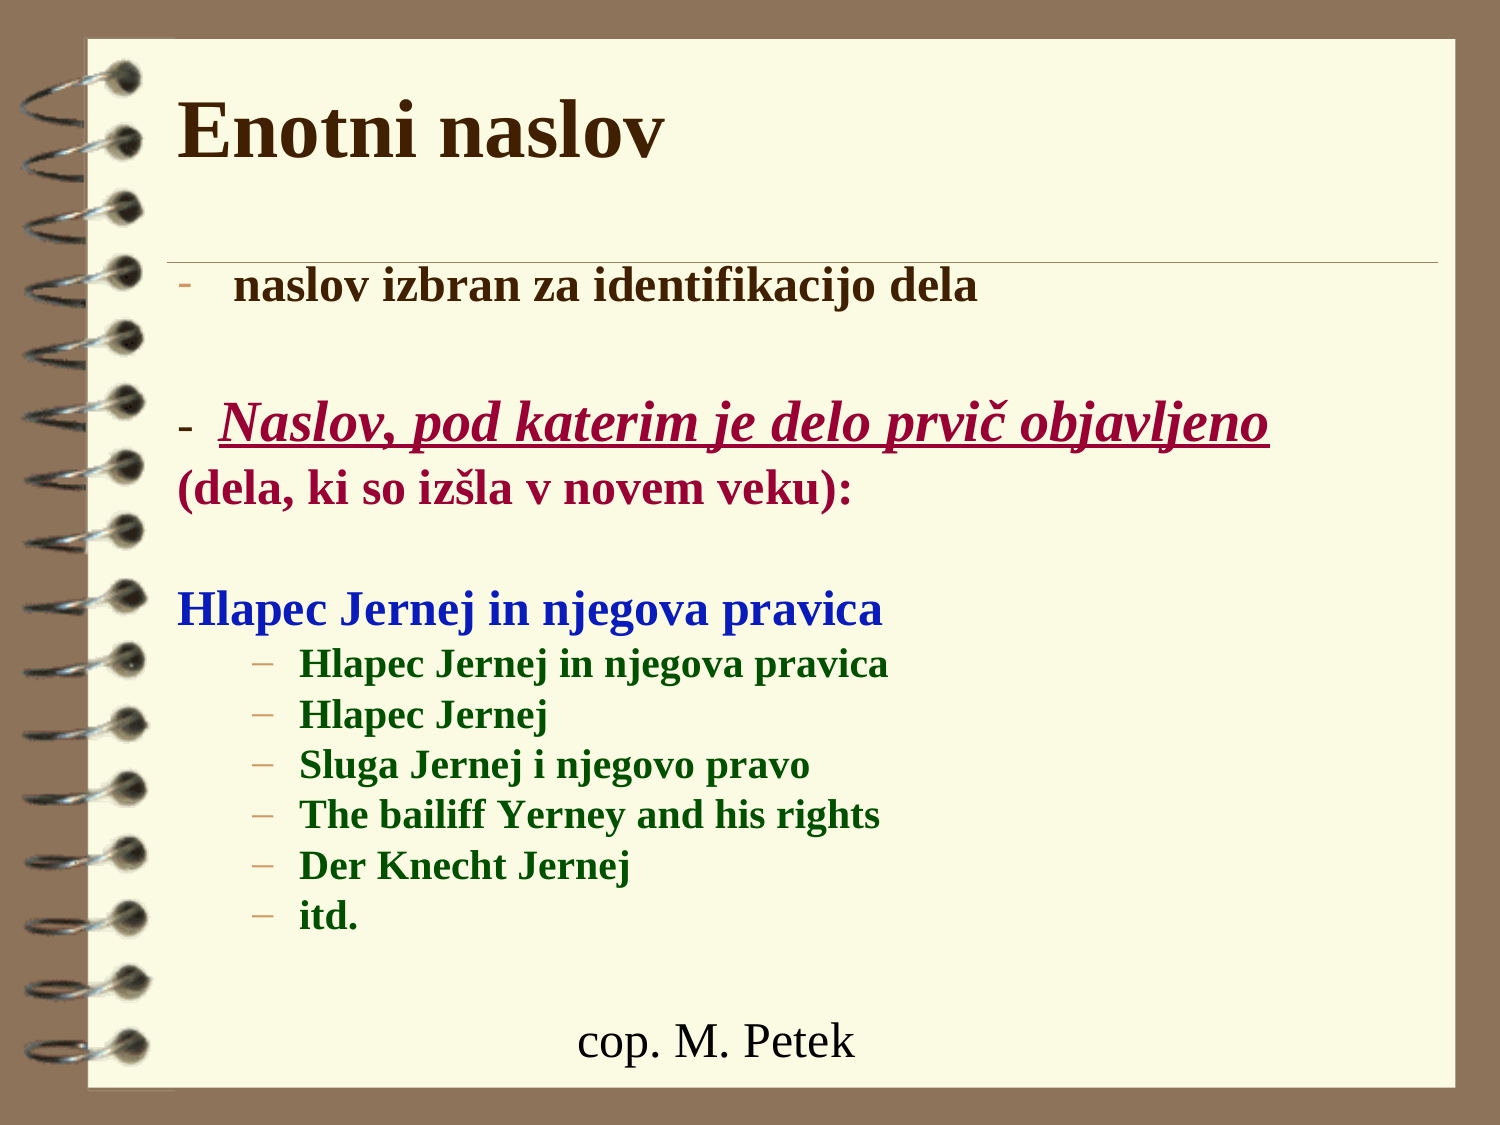

#
Enotni naslov
naslov izbran za identifikacijo dela
- Naslov, pod katerim je delo prvič objavljeno
(dela, ki so izšla v novem veku):
Hlapec Jernej in njegova pravica
Hlapec Jernej in njegova pravica
Hlapec Jernej
Sluga Jernej i njegovo pravo
The bailiff Yerney and his rights
Der Knecht Jernej
itd.
cop. M. Petek